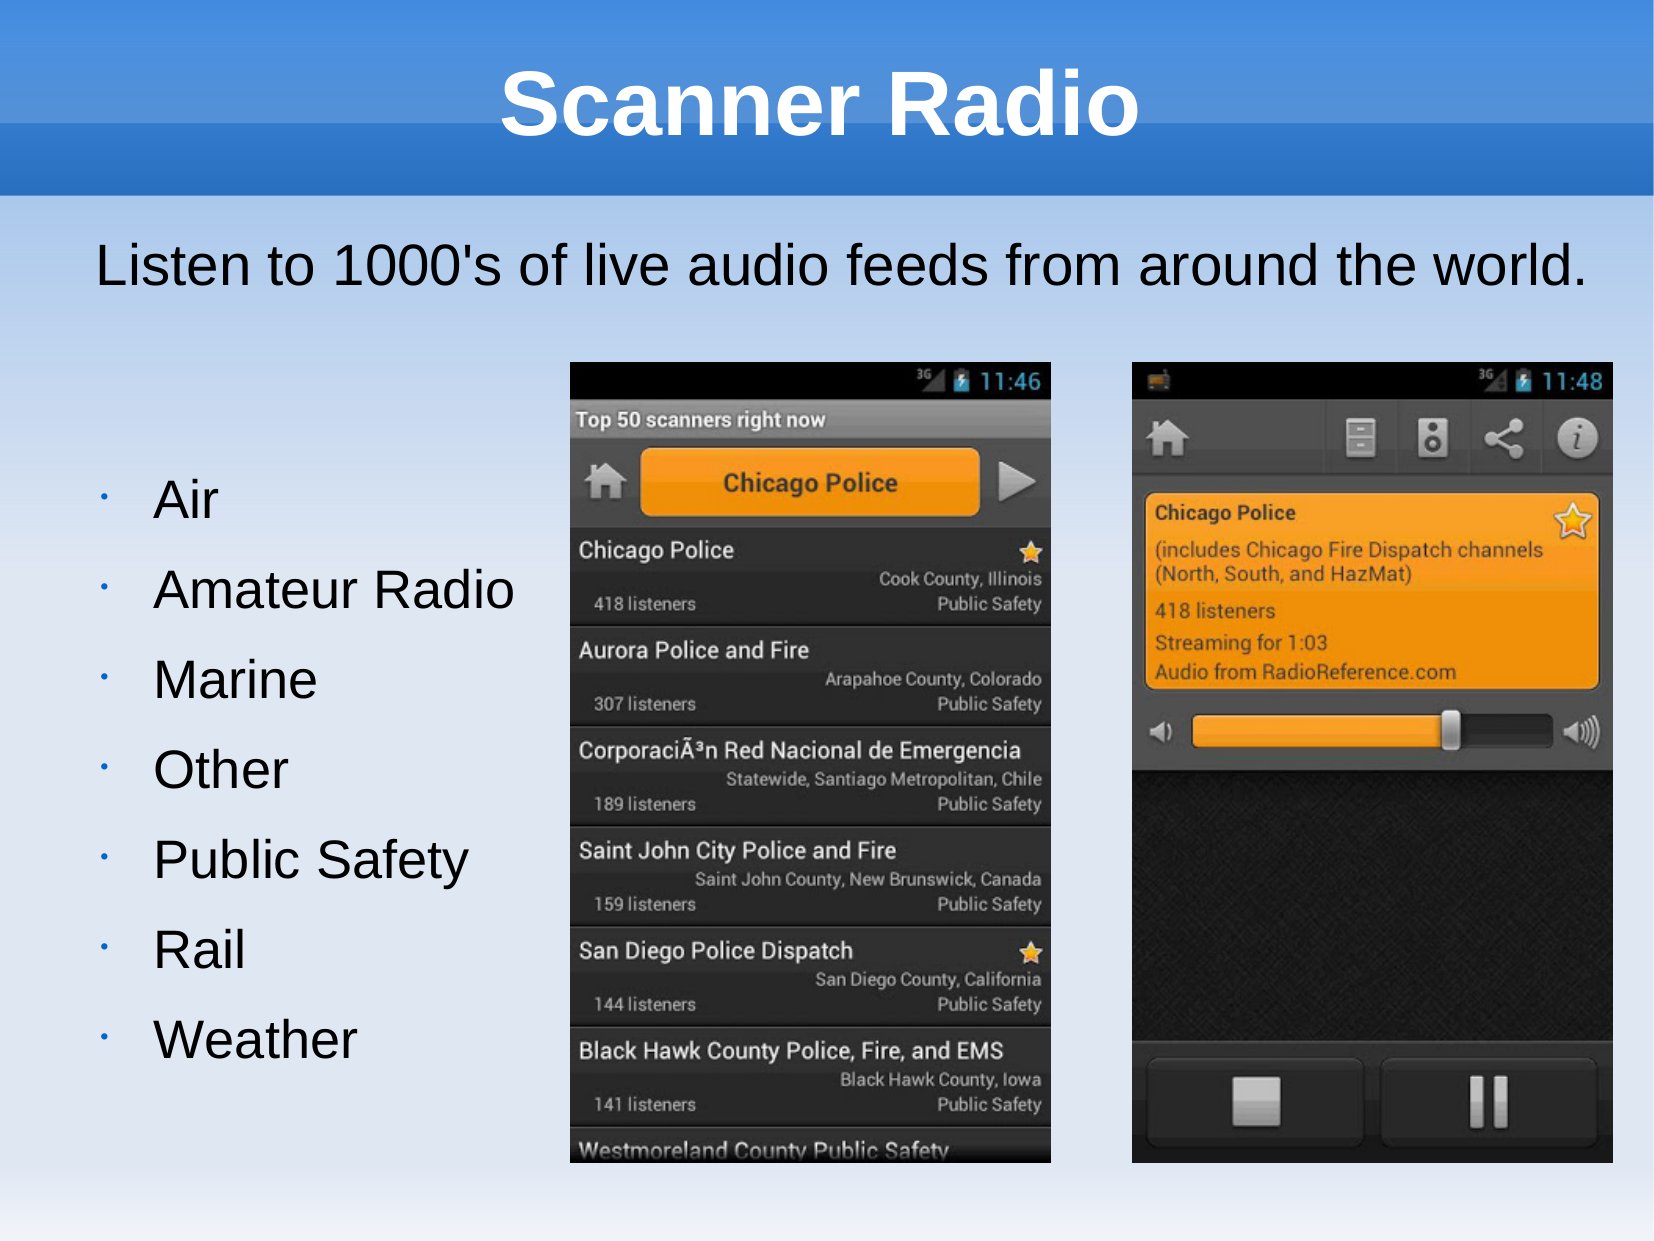

# Scanner Radio
Listen to 1000's of live audio feeds from around the world.
Air
Amateur Radio
Marine
Other
Public Safety
Rail
Weather